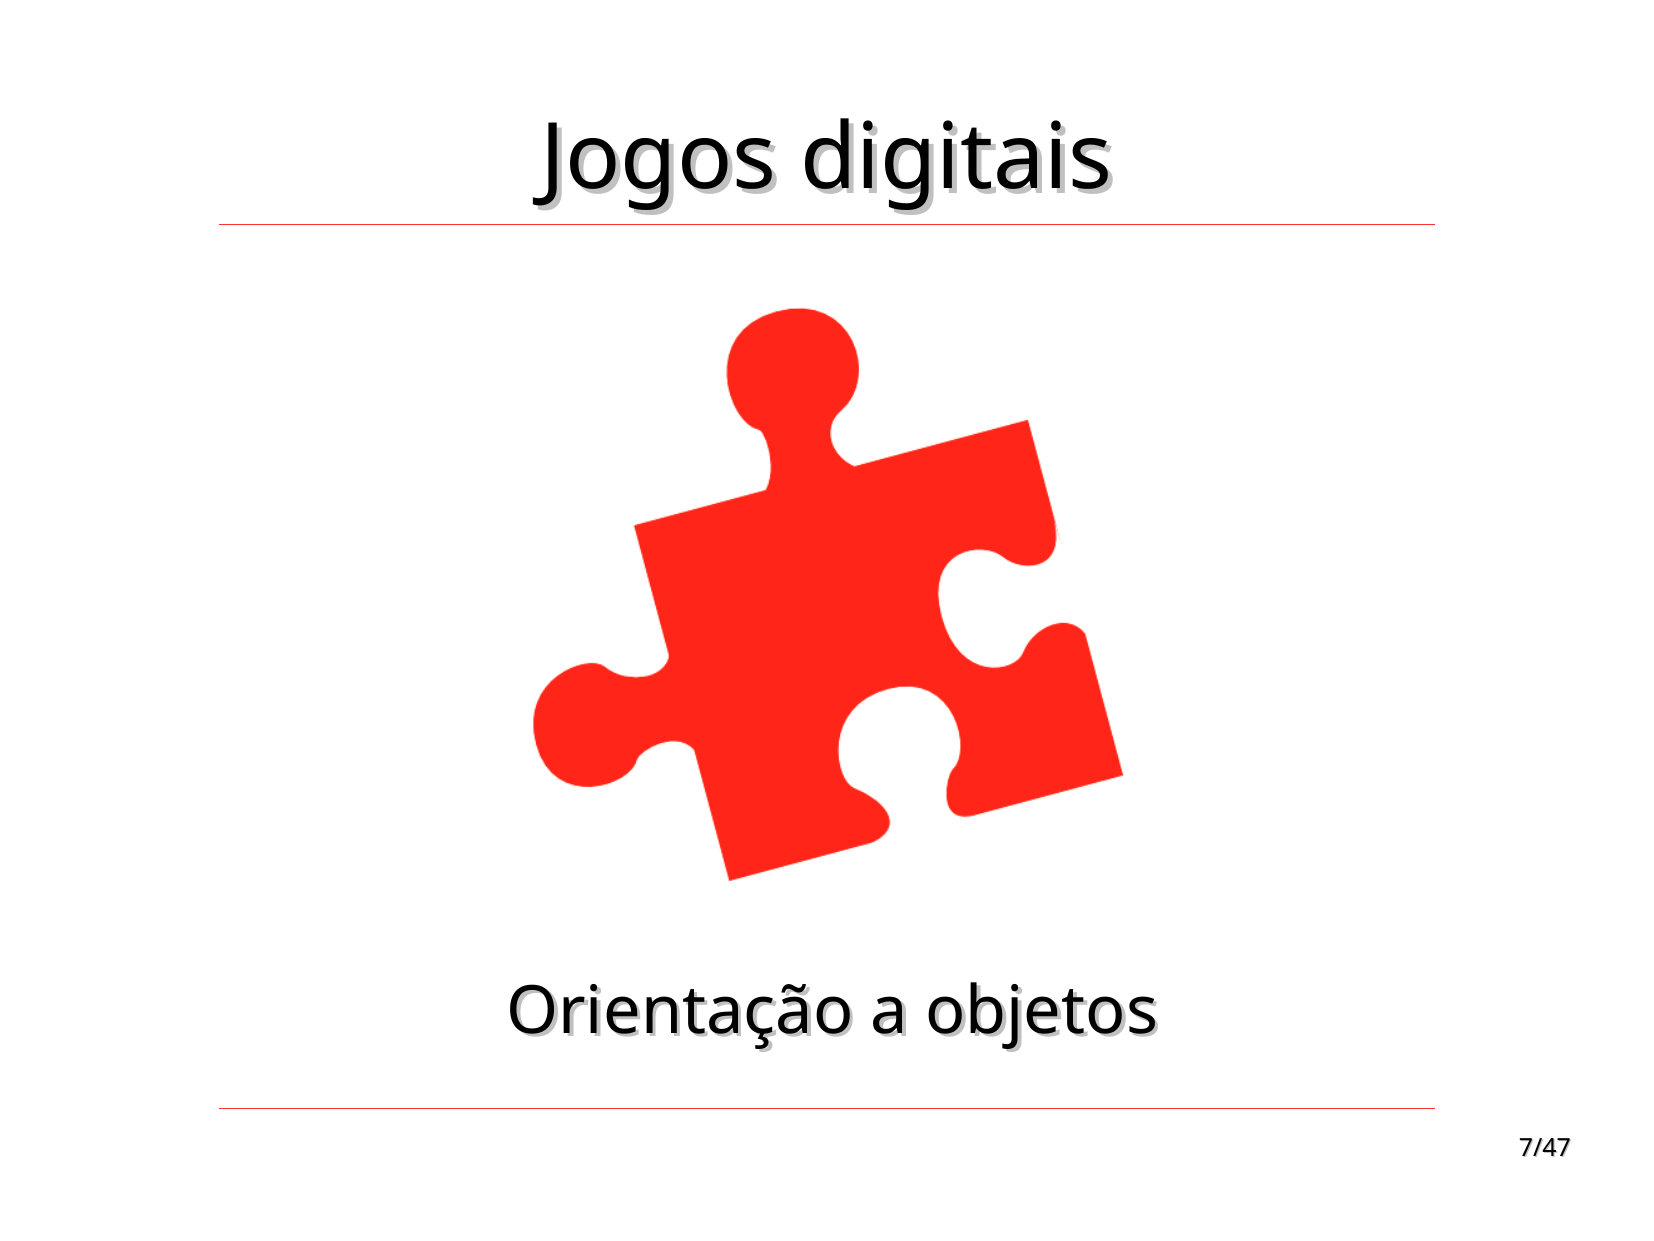

# Jogos digitais
Orientação a objetos
7